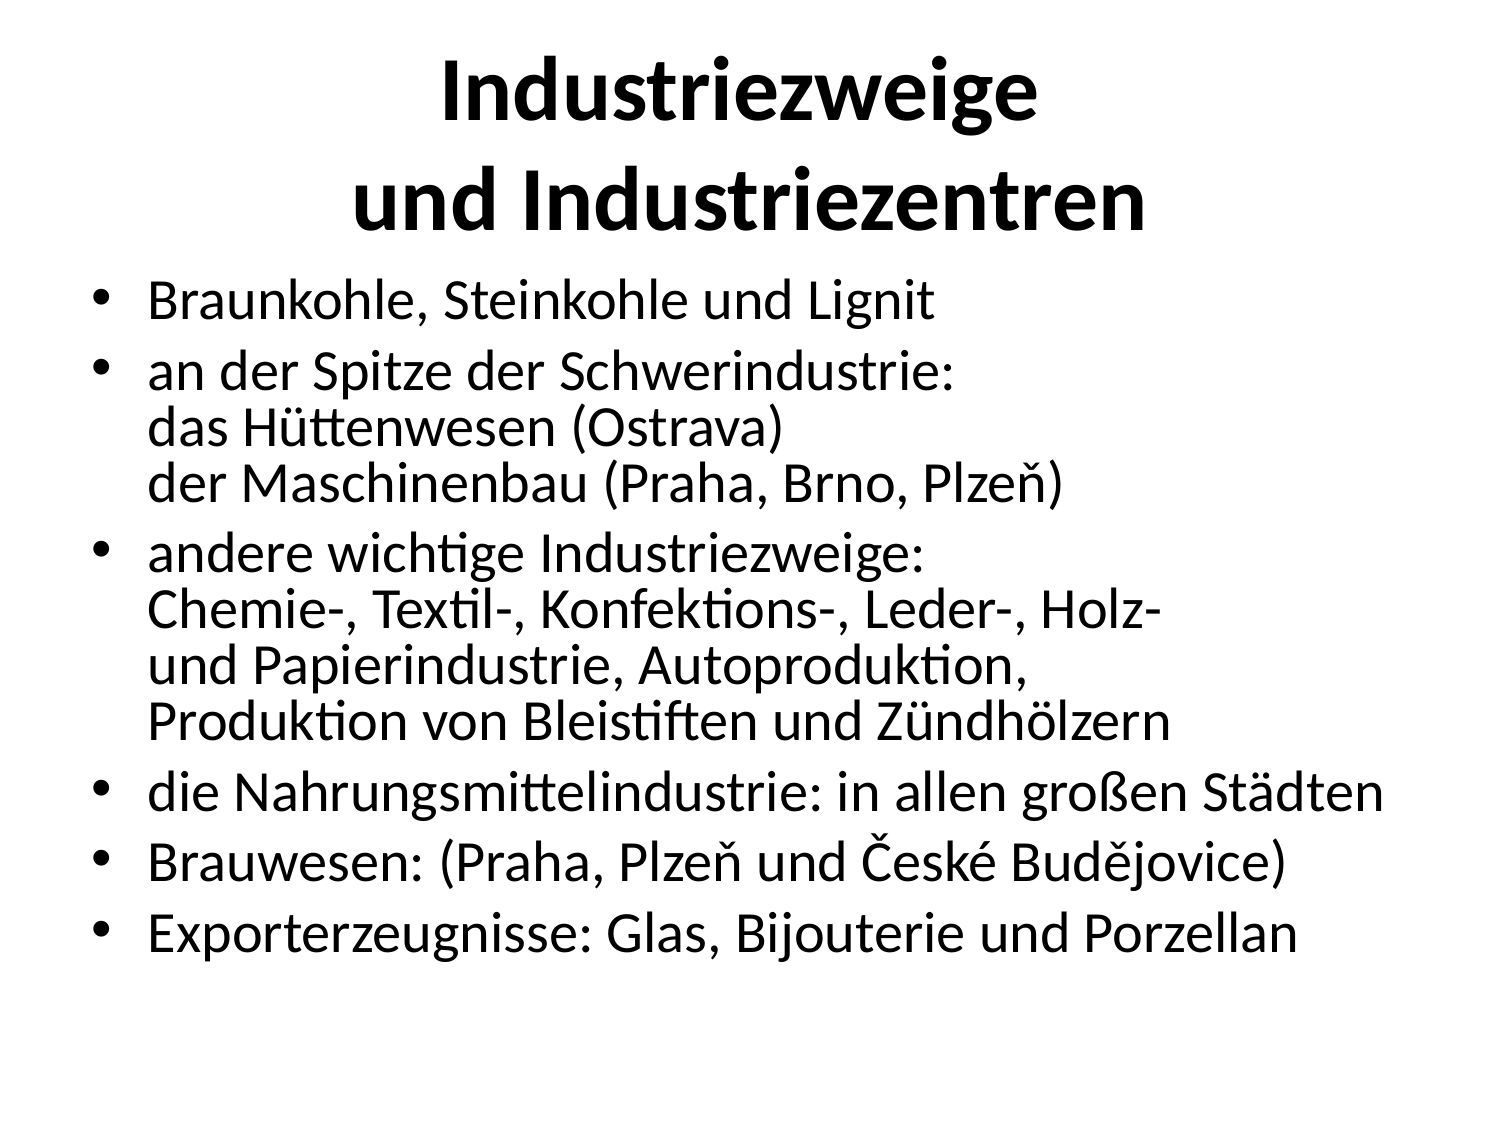

# Industriezweige und Industriezentren
Braunkohle, Steinkohle und Lignit
an der Spitze der Schwerindustrie:
das Hüttenwesen (Ostrava)
der Maschinenbau (Praha, Brno, Plzeň)
andere wichtige Industriezweige:
Chemie-, Textil-, Konfektions-, Leder-, Holz-
und Papierindustrie, Autoproduktion,
Produktion von Bleistiften und Zündhölzern
die Nahrungsmittelindustrie: in allen großen Städten
Brauwesen: (Praha, Plzeň und České Budějovice)
Exporterzeugnisse: Glas, Bijouterie und Porzellan